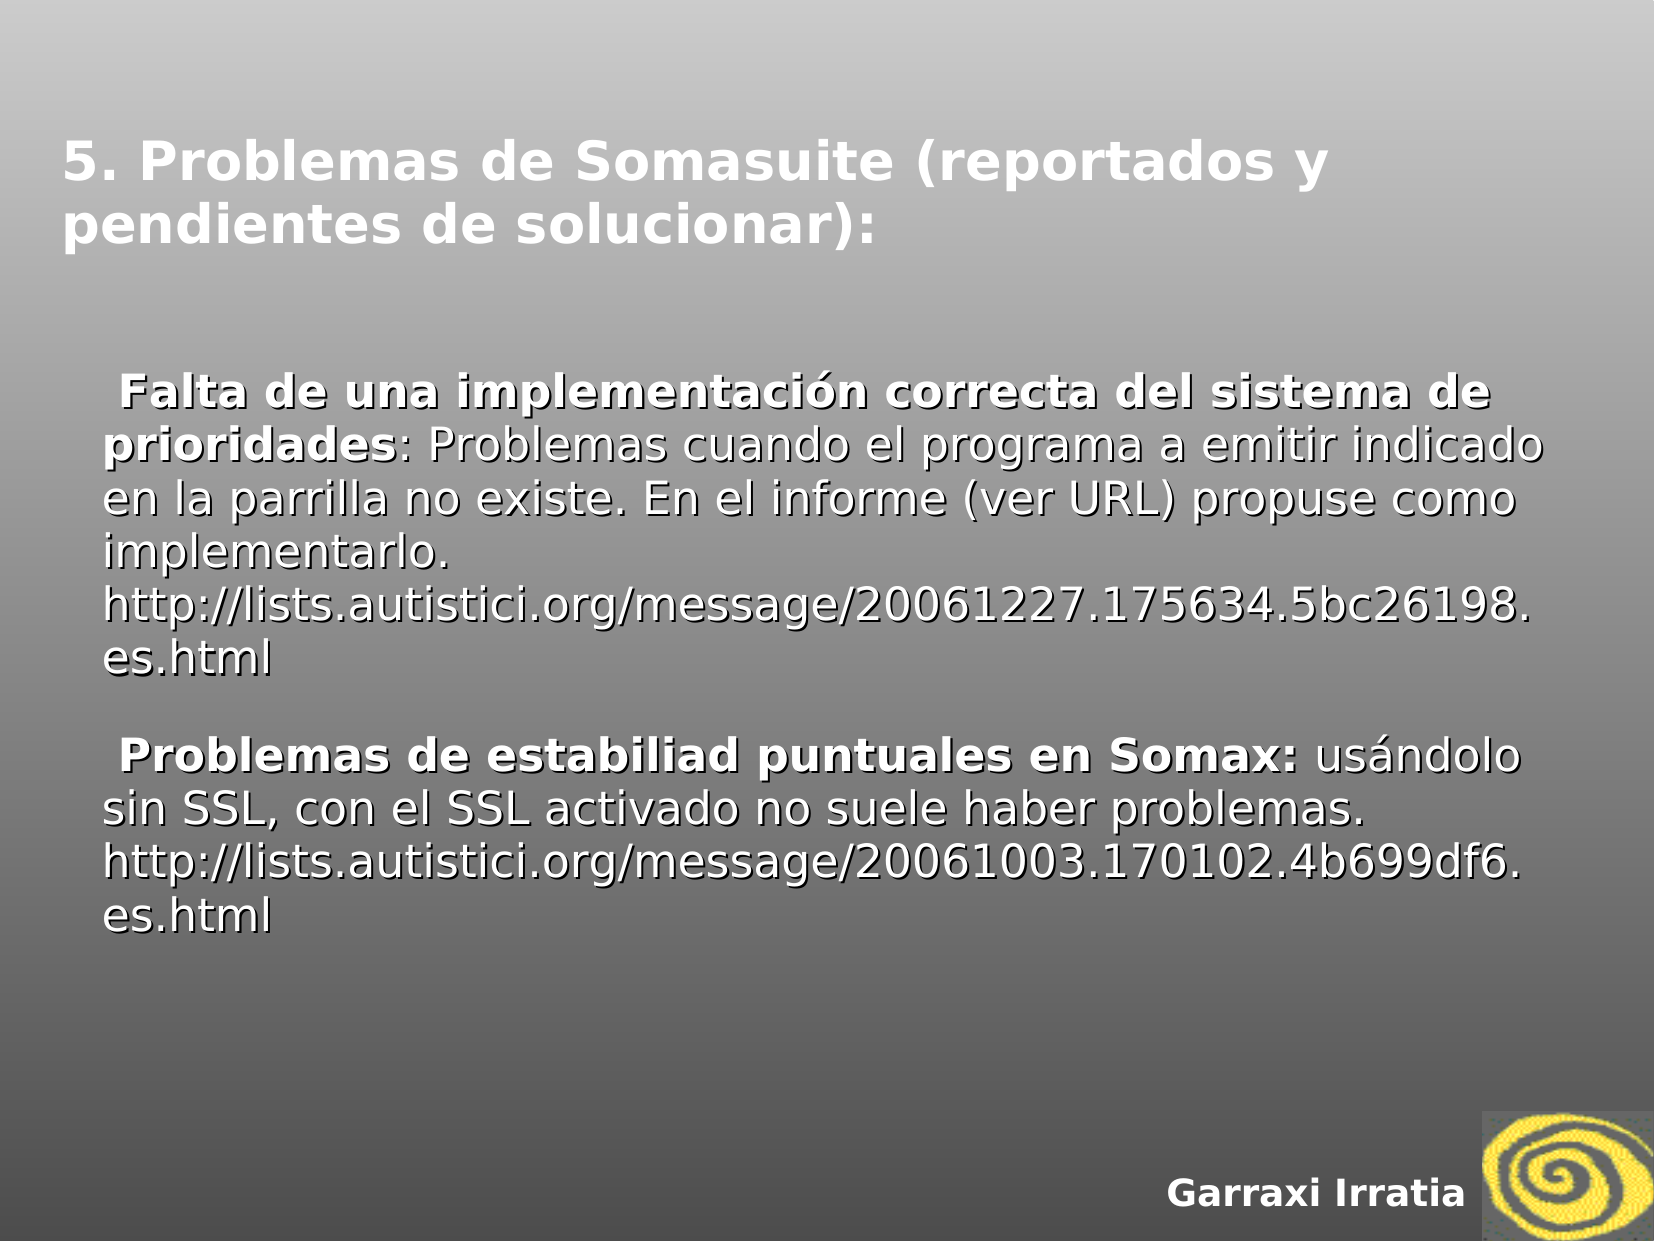

5. Problemas de Somasuite (reportados y pendientes de solucionar):
 Falta de una implementación correcta del sistema de prioridades: Problemas cuando el programa a emitir indicado en la parrilla no existe. En el informe (ver URL) propuse como implementarlo. http://lists.autistici.org/message/20061227.175634.5bc26198.es.html
 Problemas de estabiliad puntuales en Somax: usándolo sin SSL, con el SSL activado no suele haber problemas. http://lists.autistici.org/message/20061003.170102.4b699df6.es.html